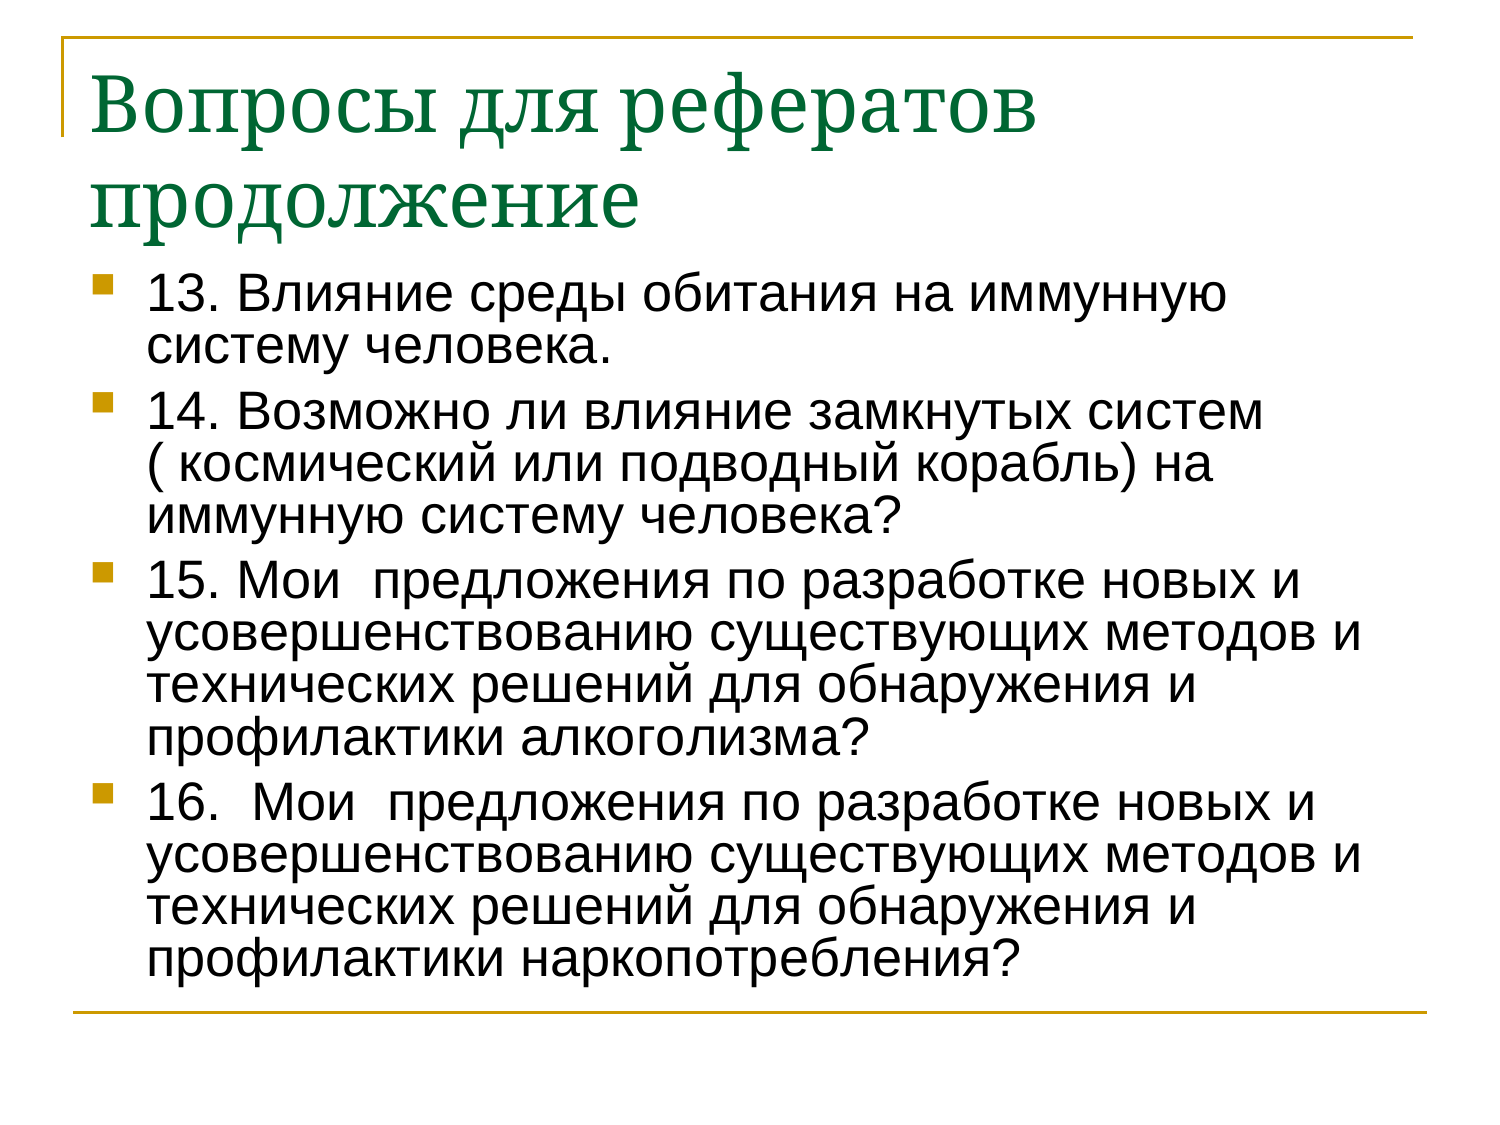

# Вопросы для рефератов продолжение
13. Влияние среды обитания на иммунную систему человека.
14. Возможно ли влияние замкнутых систем ( космический или подводный корабль) на иммунную систему человека?
15. Мои предложения по разработке новых и усовершенствованию существующих методов и технических решений для обнаружения и профилактики алкоголизма?
16. Мои предложения по разработке новых и усовершенствованию существующих методов и технических решений для обнаружения и профилактики наркопотребления?